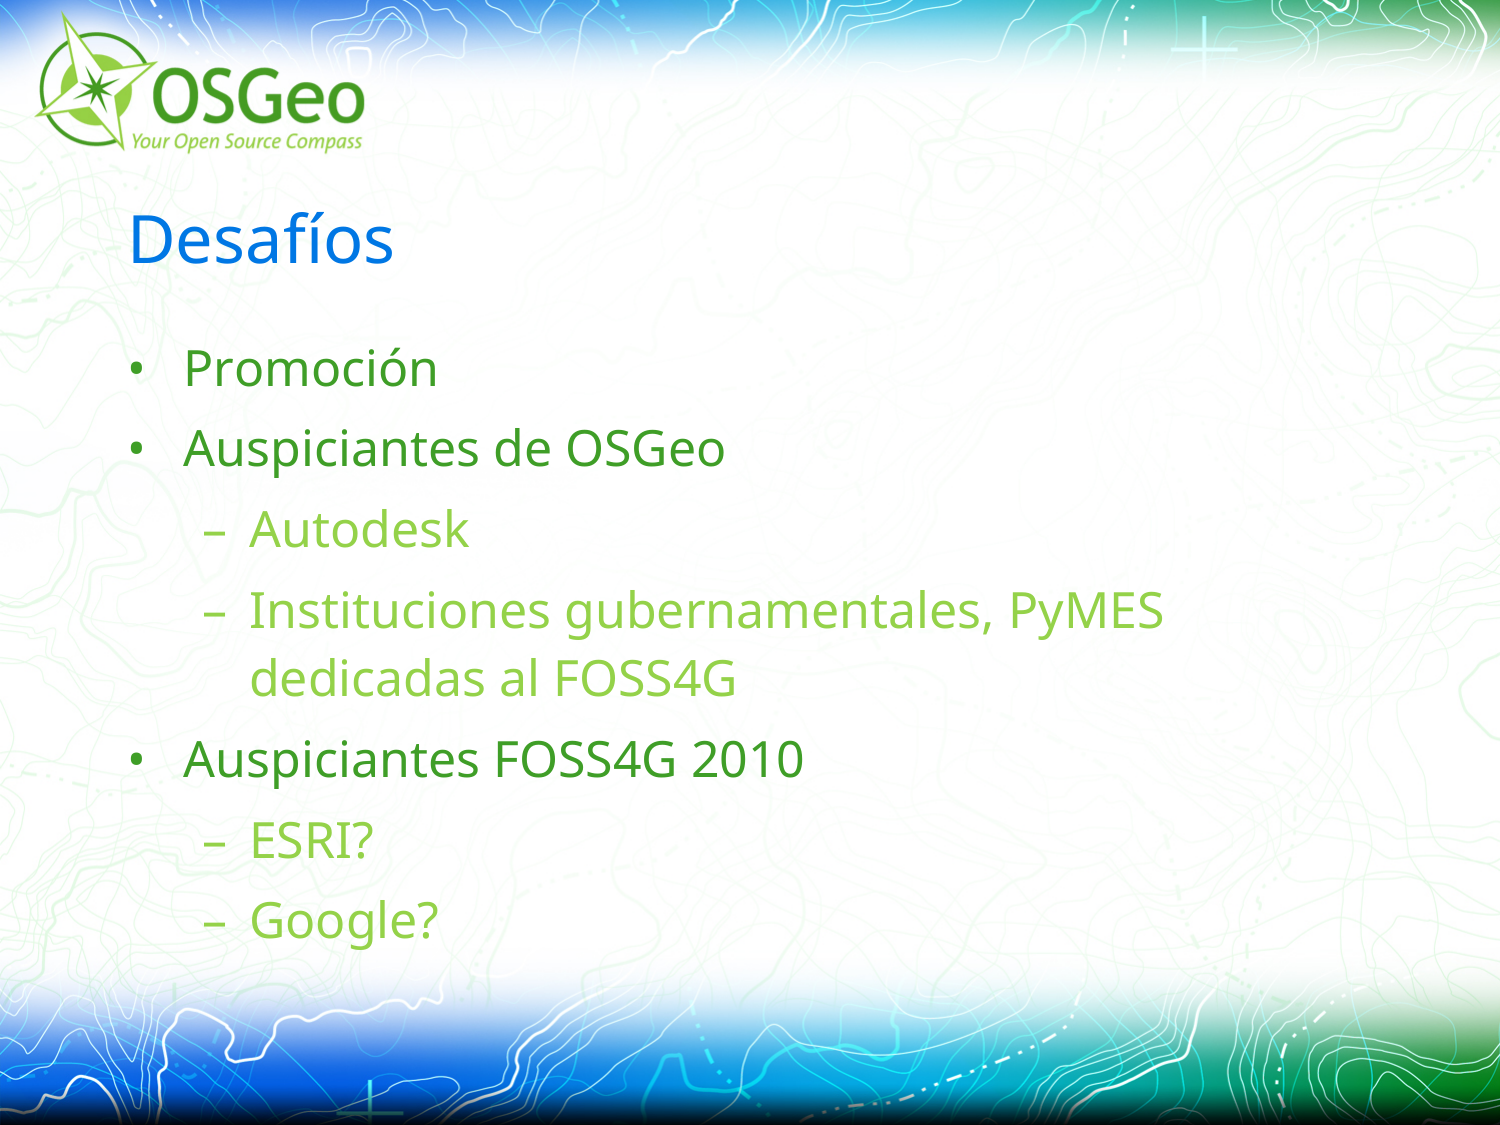

# Desafíos
Promoción
Auspiciantes de OSGeo
Autodesk
Instituciones gubernamentales, PyMES dedicadas al FOSS4G
Auspiciantes FOSS4G 2010
ESRI?
Google?